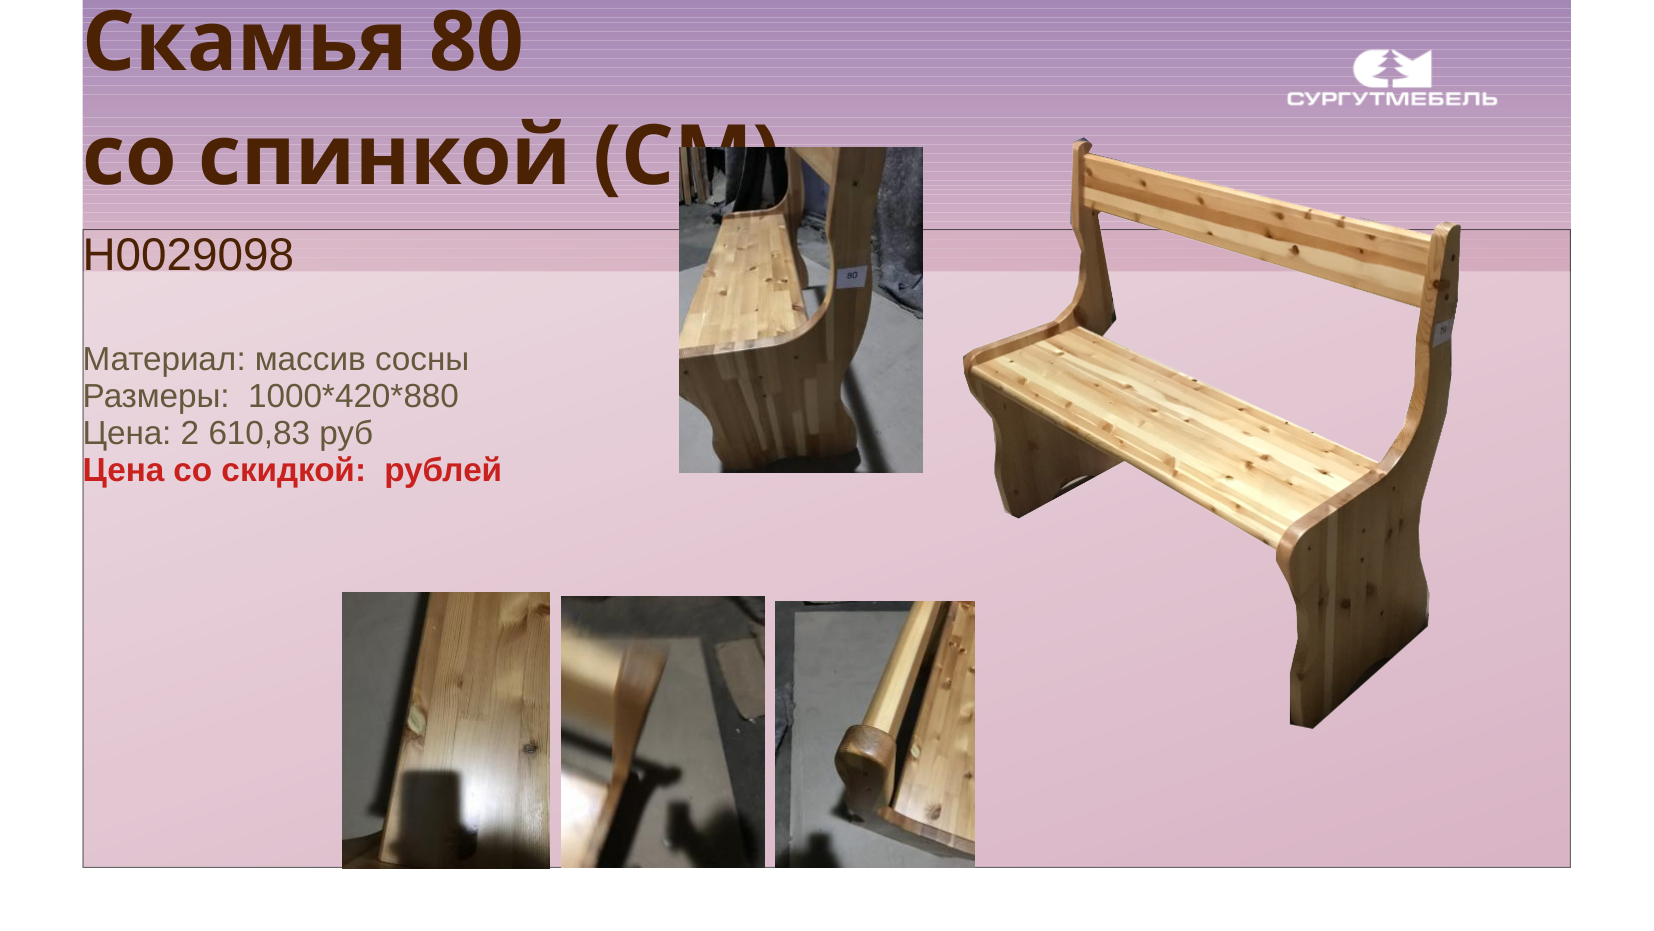

# Скамья 80 со спинкой (СМ)
Н0029098
Материал: массив сосны
Размеры: 1000*420*880
Цена: 2 610,83 руб
Цена со скидкой: рублей